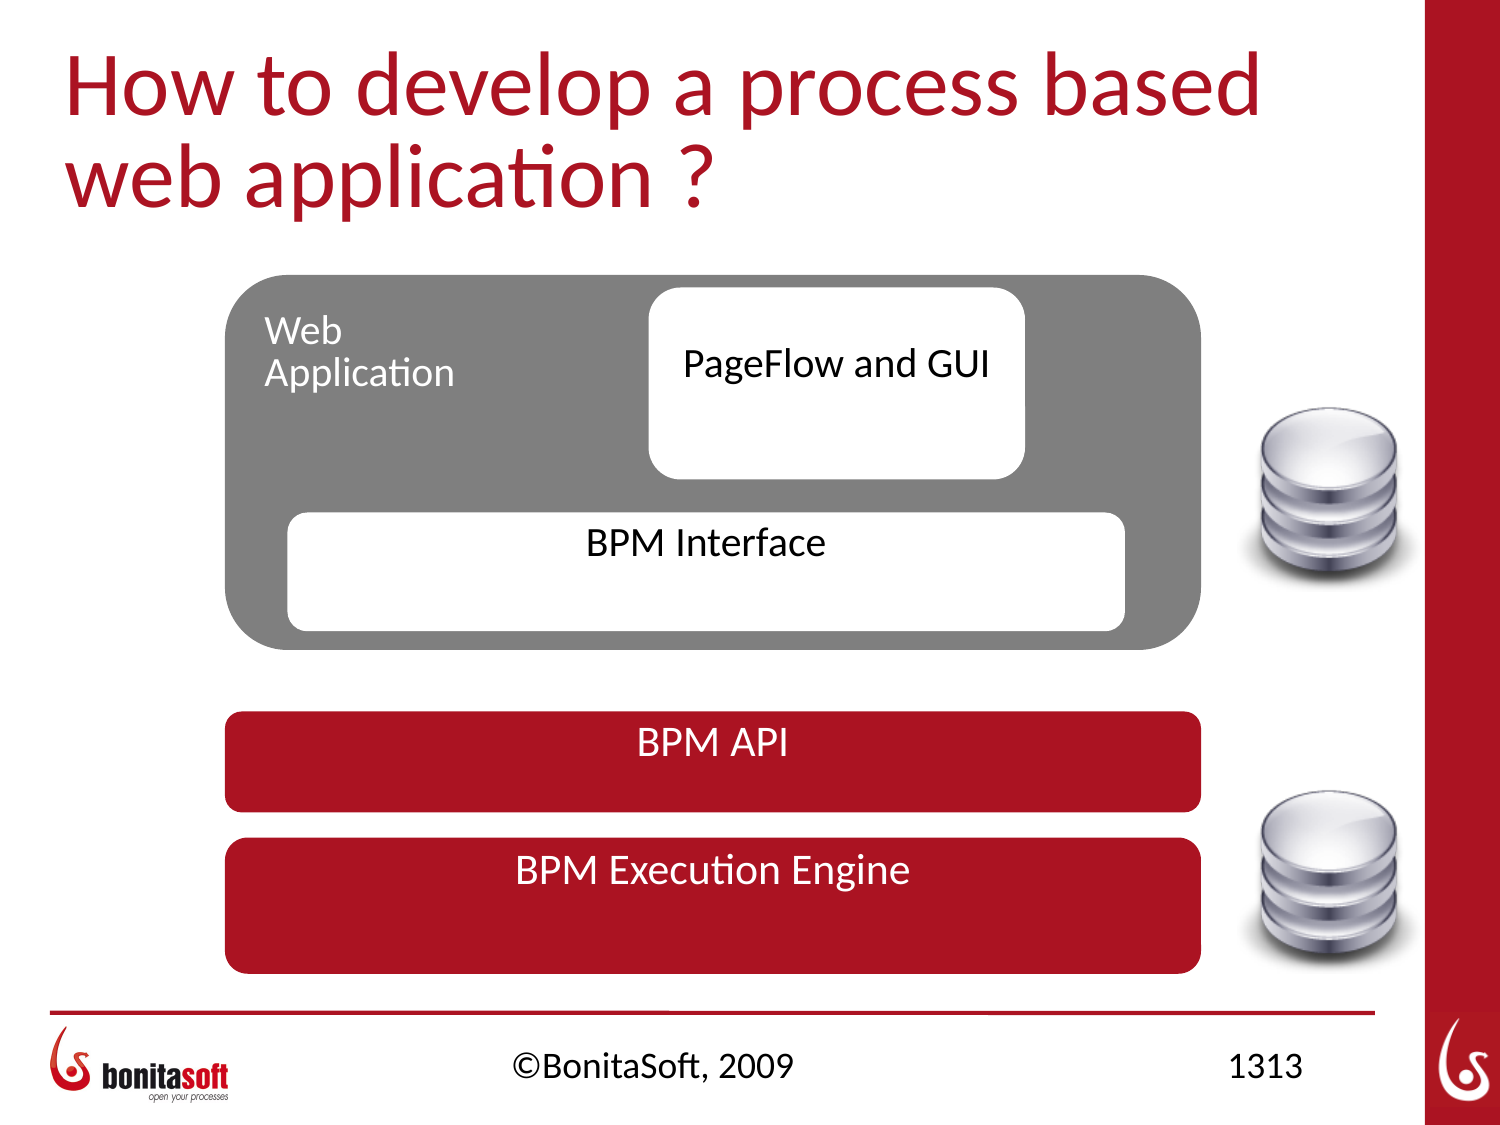

# How to develop a process based web application ?
PageFlow and GUI
Web Application
BPM Interface
BPM API
BPM Execution Engine
<footer>©BonitaSoft, 2009